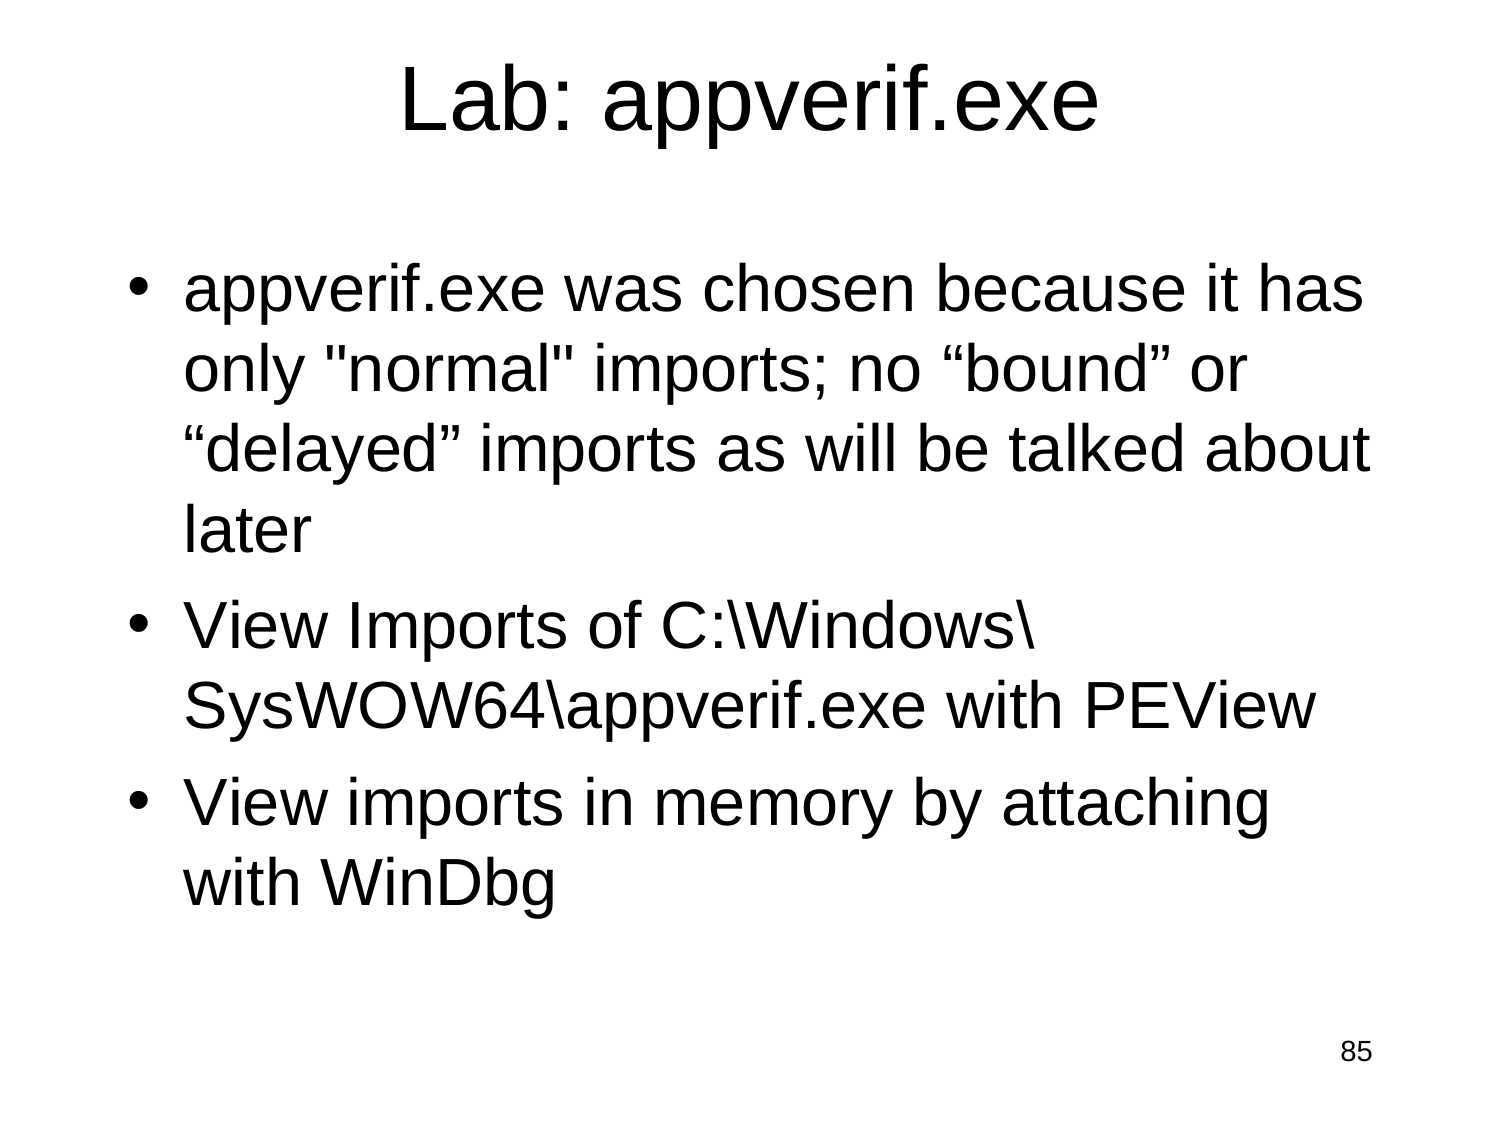

# Lab: appverif.exe
appverif.exe was chosen because it has only "normal" imports; no “bound” or “delayed” imports as will be talked about later
View Imports of C:\Windows\SysWOW64\appverif.exe with PEView
View imports in memory by attaching with WinDbg